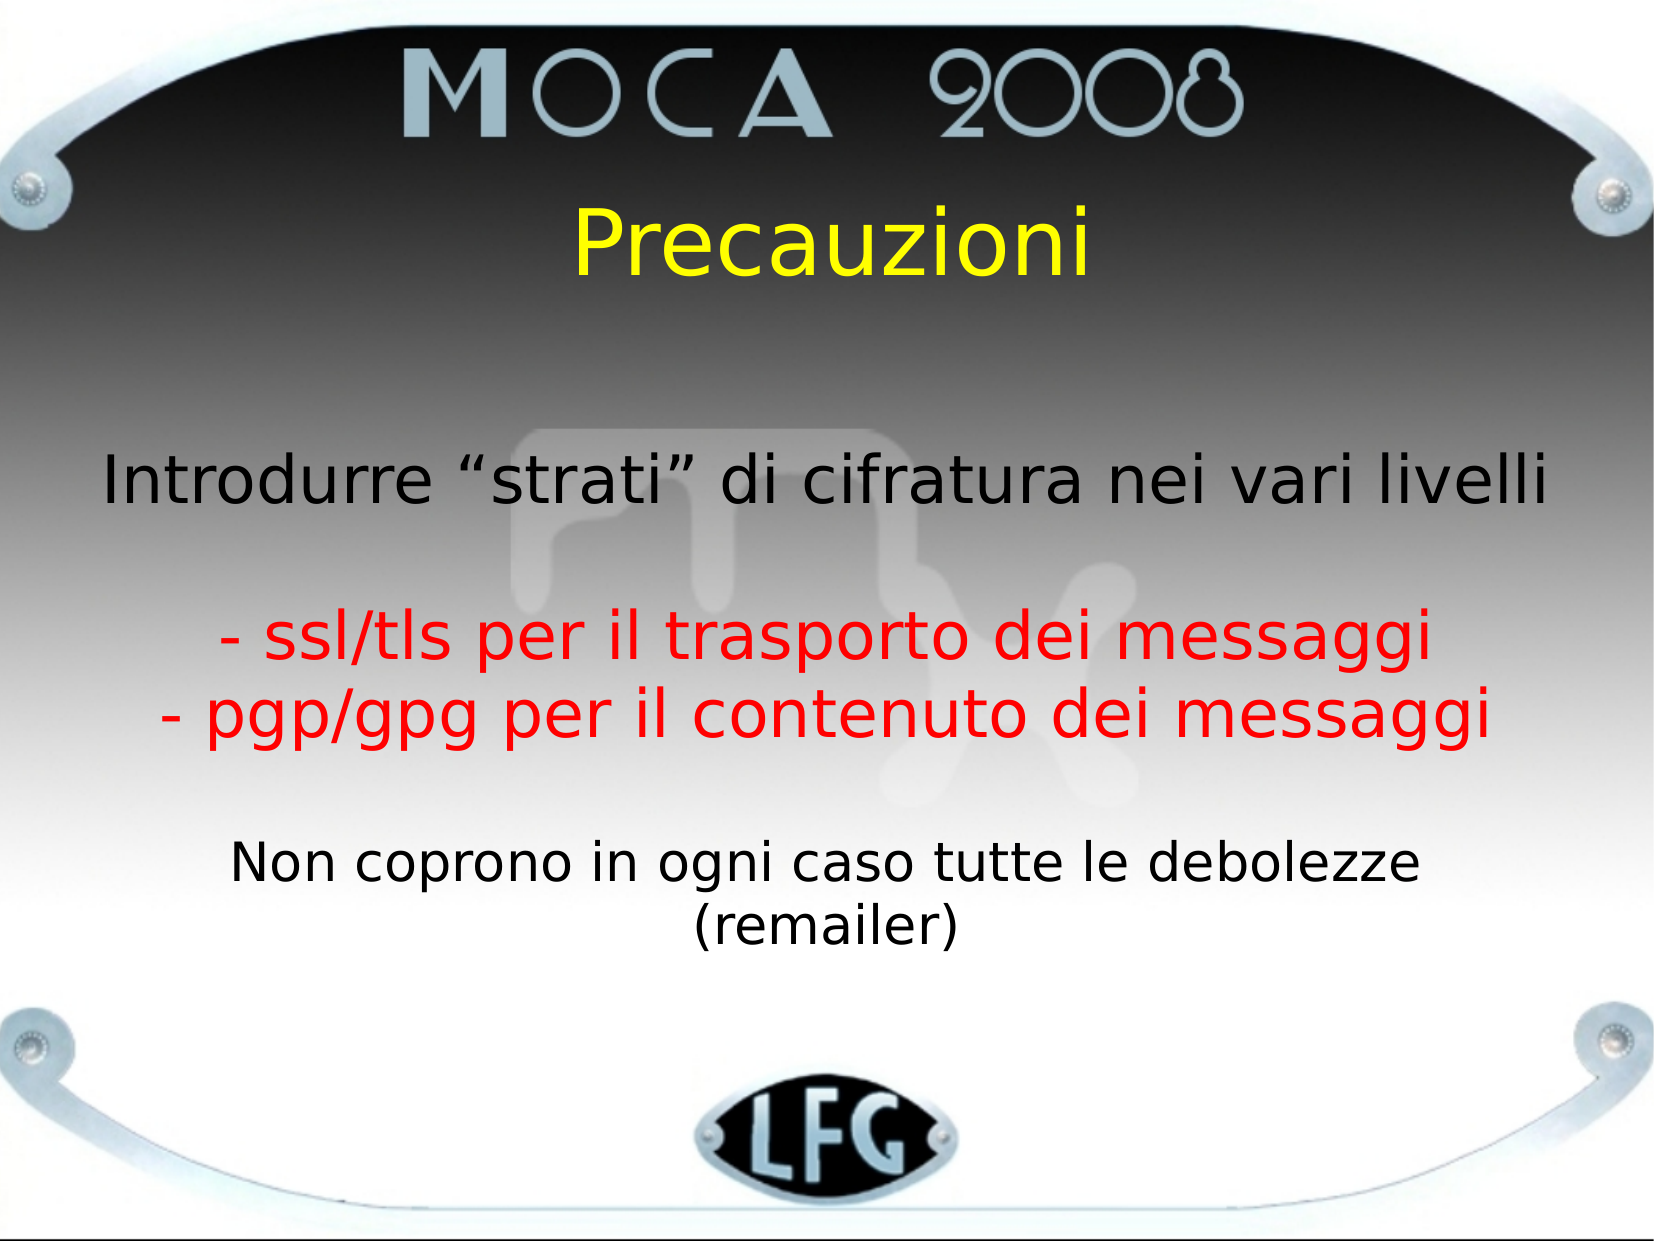

# Precauzioni
Introdurre “strati” di cifratura nei vari livelli
- ssl/tls per il trasporto dei messaggi
- pgp/gpg per il contenuto dei messaggi
Non coprono in ogni caso tutte le debolezze
(remailer)